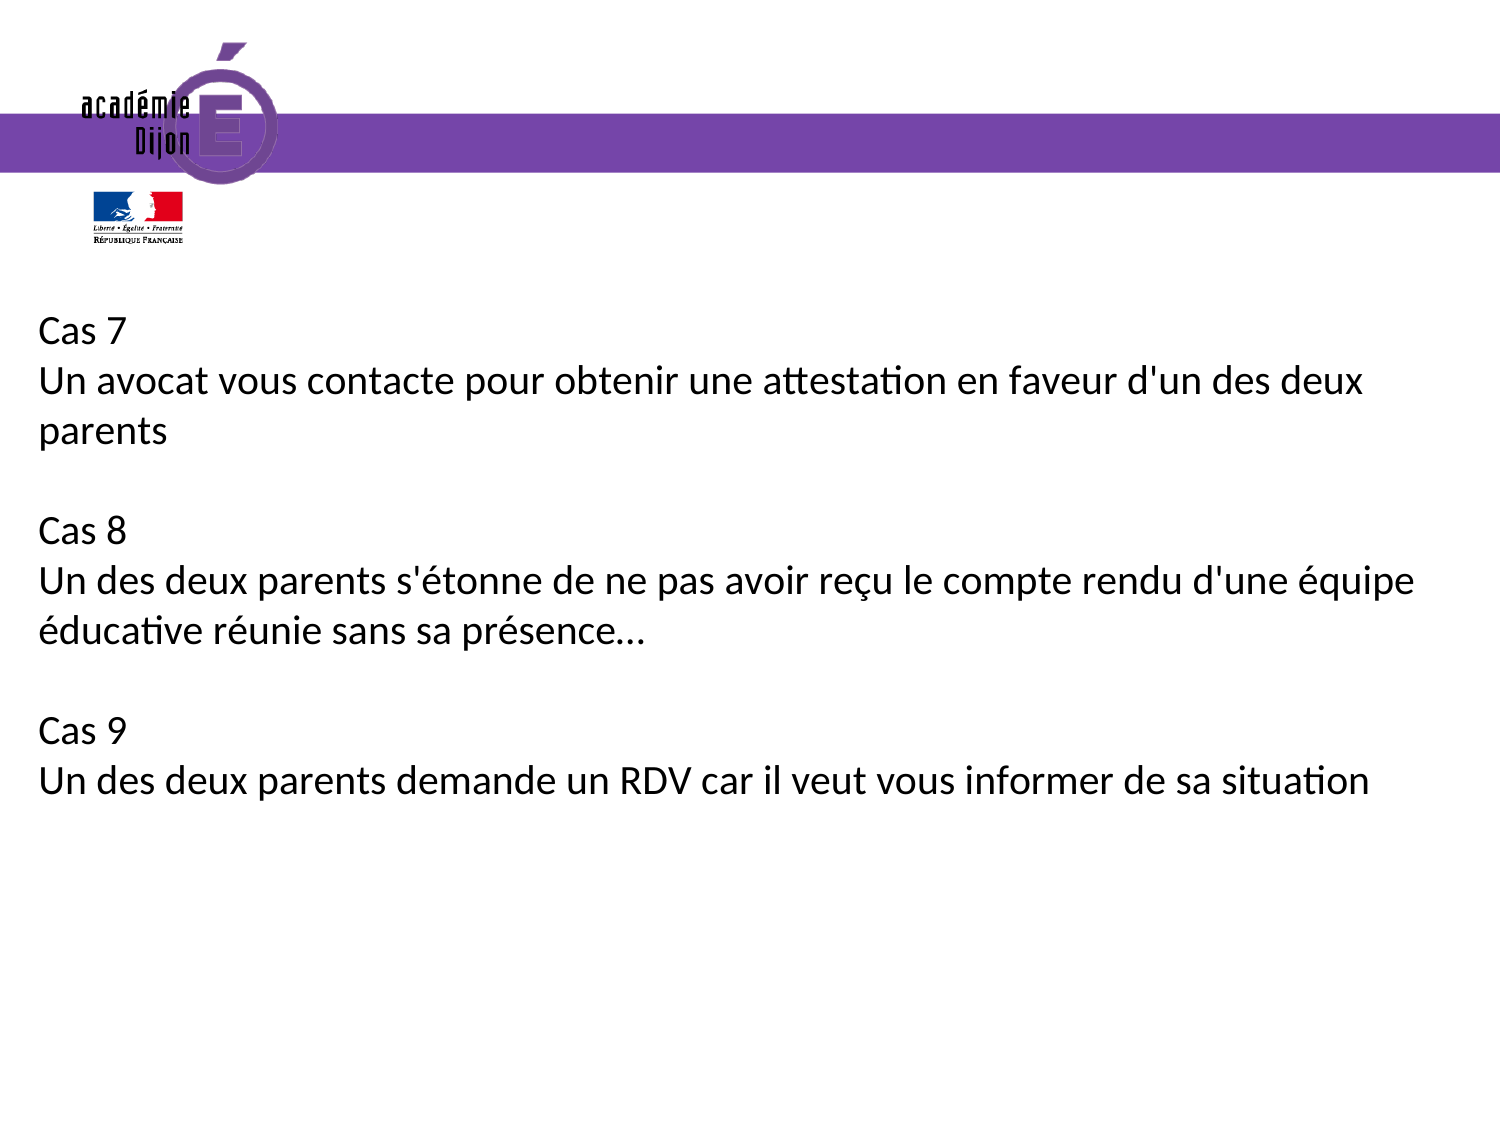

Cas 7
Un avocat vous contacte pour obtenir une attestation en faveur d'un des deux parents
Cas 8
Un des deux parents s'étonne de ne pas avoir reçu le compte rendu d'une équipe éducative réunie sans sa présence…
Cas 9
Un des deux parents demande un RDV car il veut vous informer de sa situation